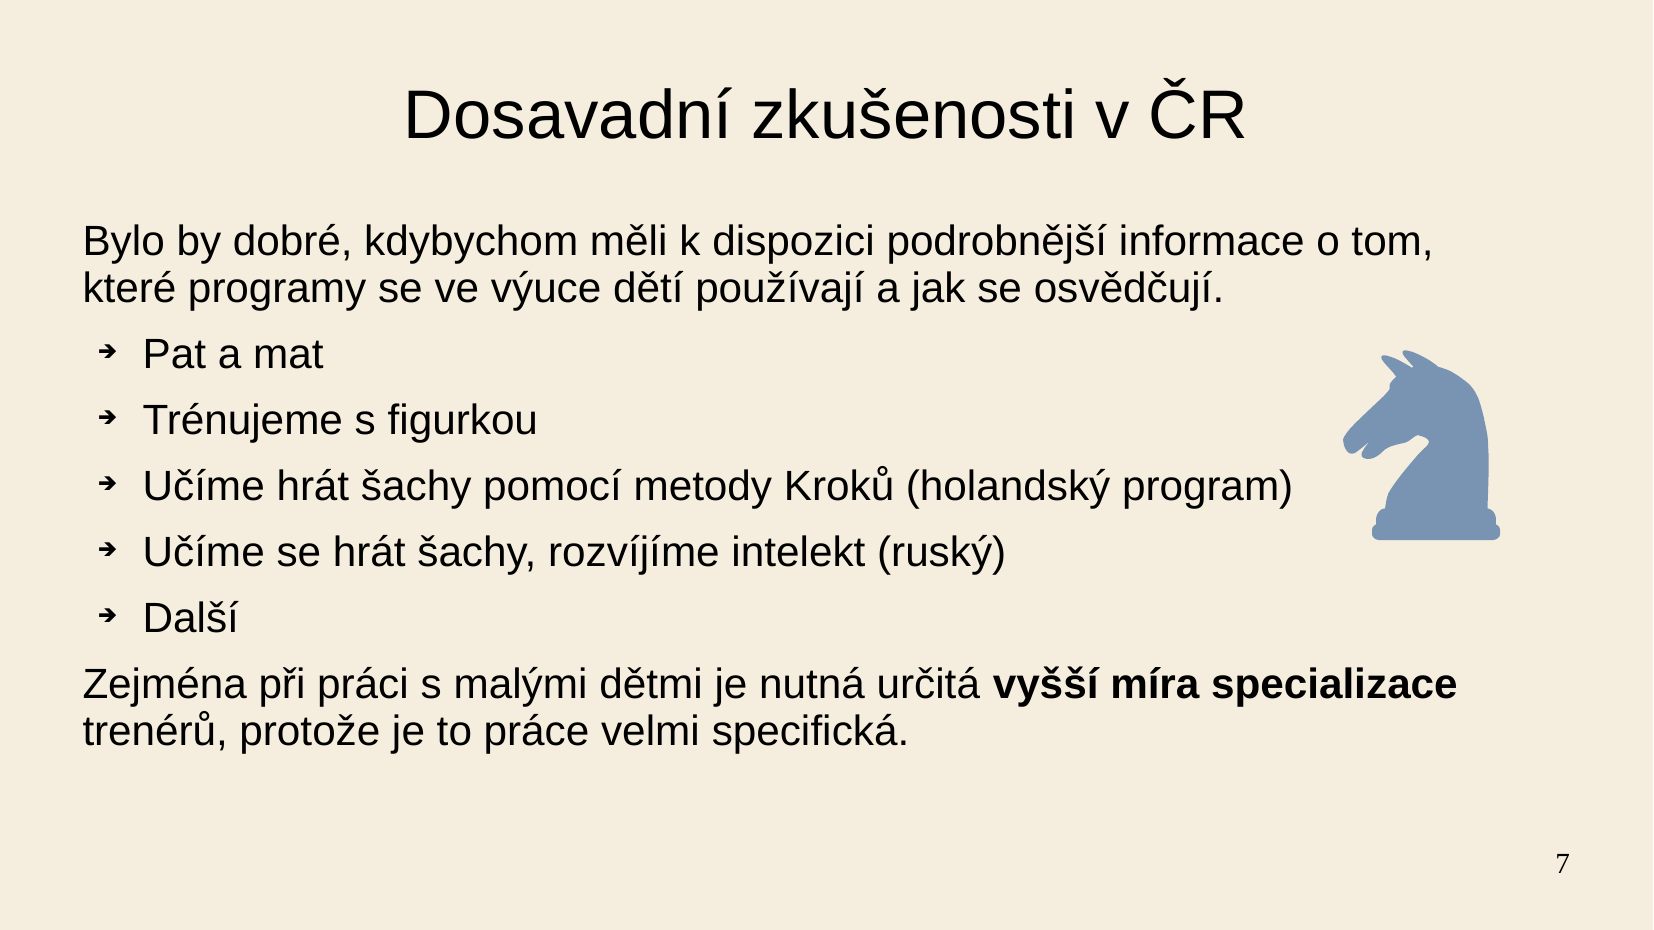

# Dosavadní zkušenosti v ČR
Bylo by dobré, kdybychom měli k dispozici podrobnější informace o tom, které programy se ve výuce dětí používají a jak se osvědčují.
Pat a mat
Trénujeme s figurkou
Učíme hrát šachy pomocí metody Kroků (holandský program)
Učíme se hrát šachy, rozvíjíme intelekt (ruský)
Další
Zejména při práci s malými dětmi je nutná určitá vyšší míra specializace trenérů, protože je to práce velmi specifická.
7